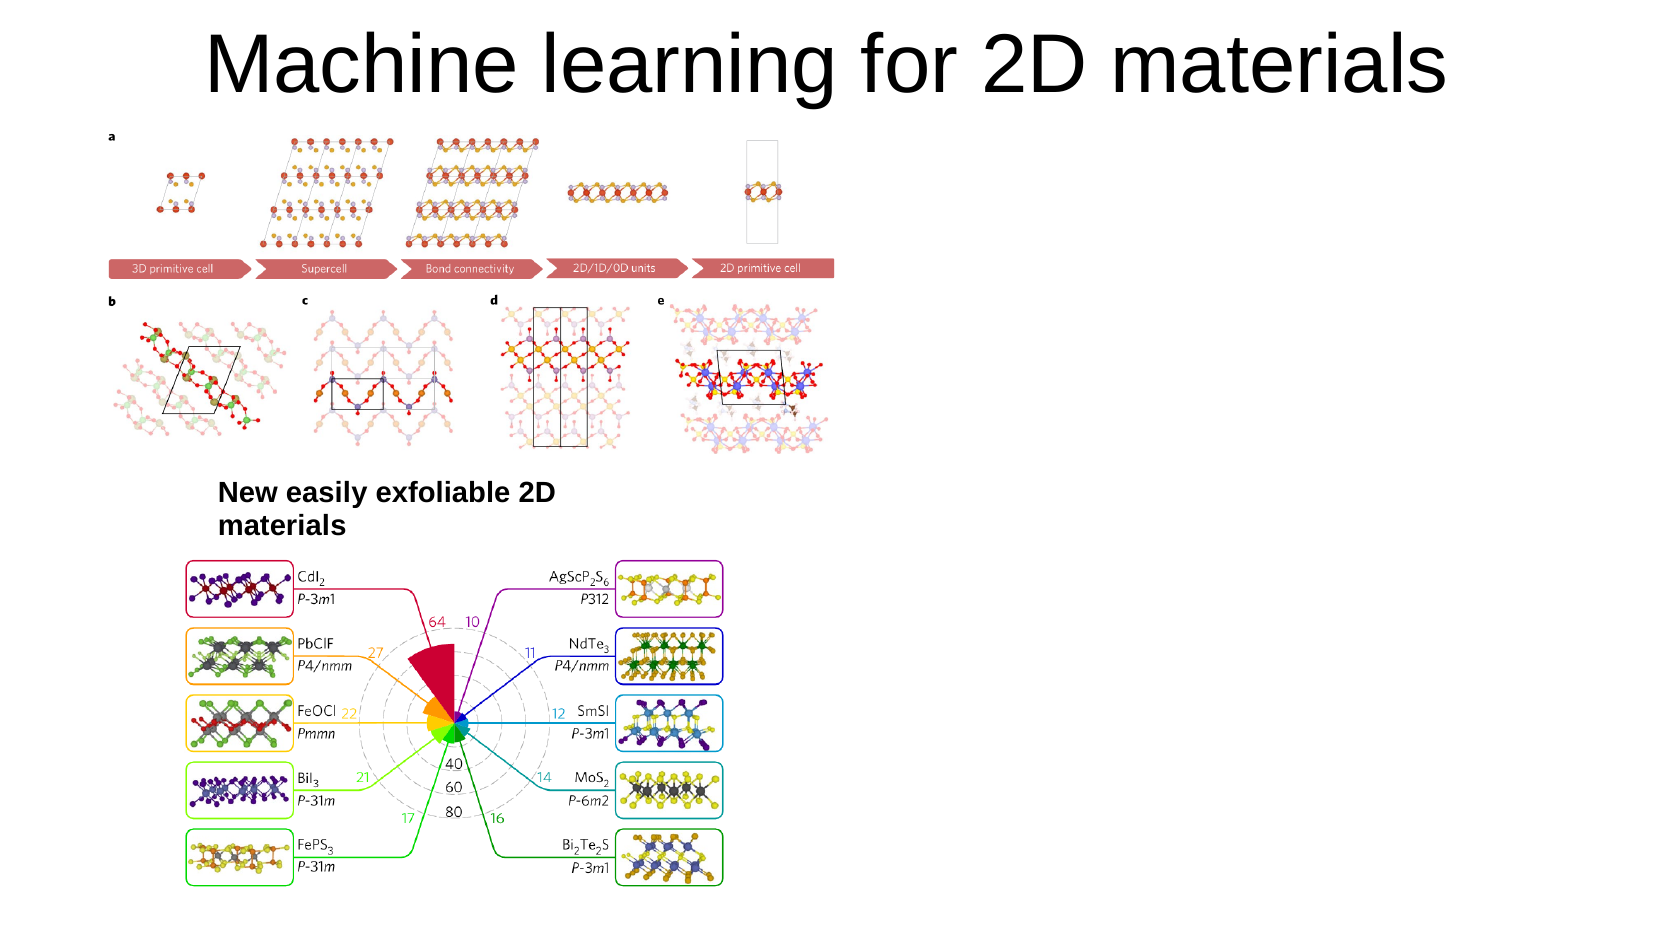

# Machine learning for 2D materials
New easily exfoliable 2D materials